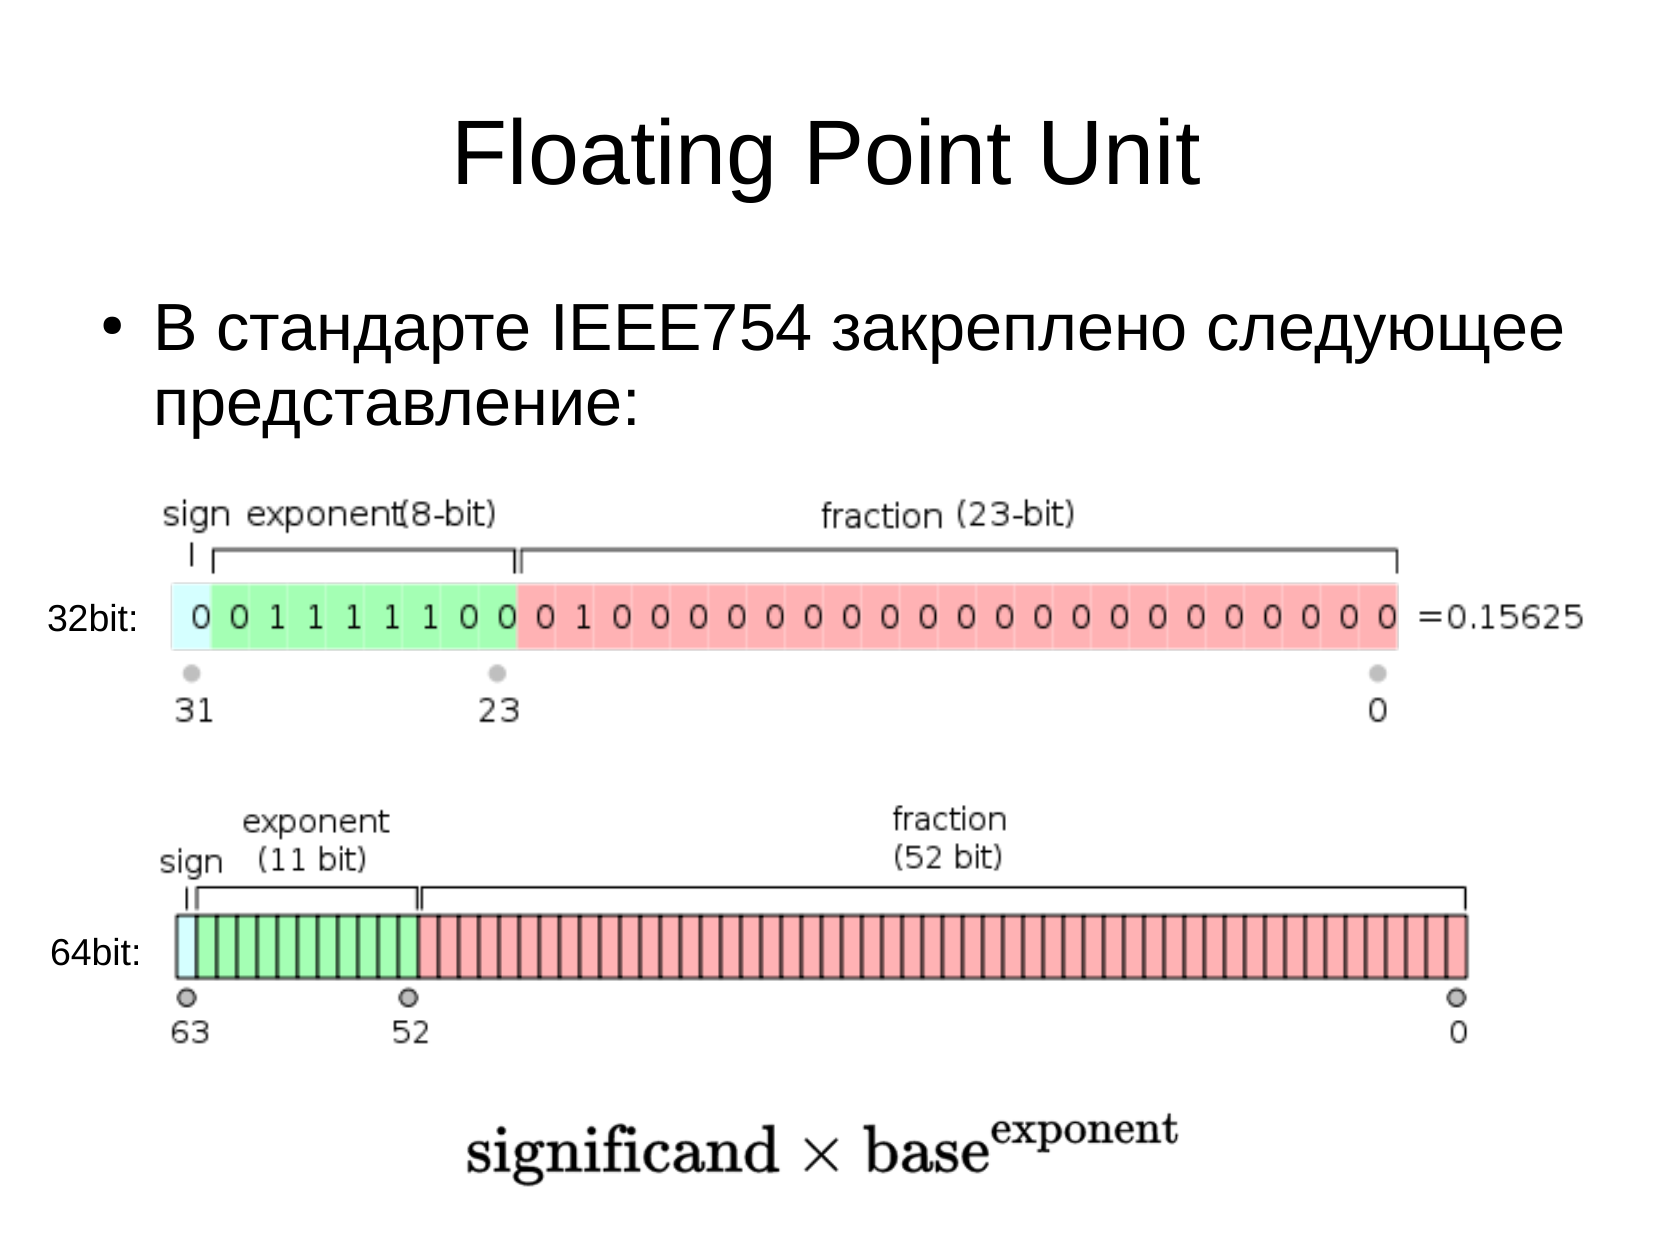

# Floating Point Unit
В стандарте IEEE754 закреплено следующее представление:
32bit:
64bit: